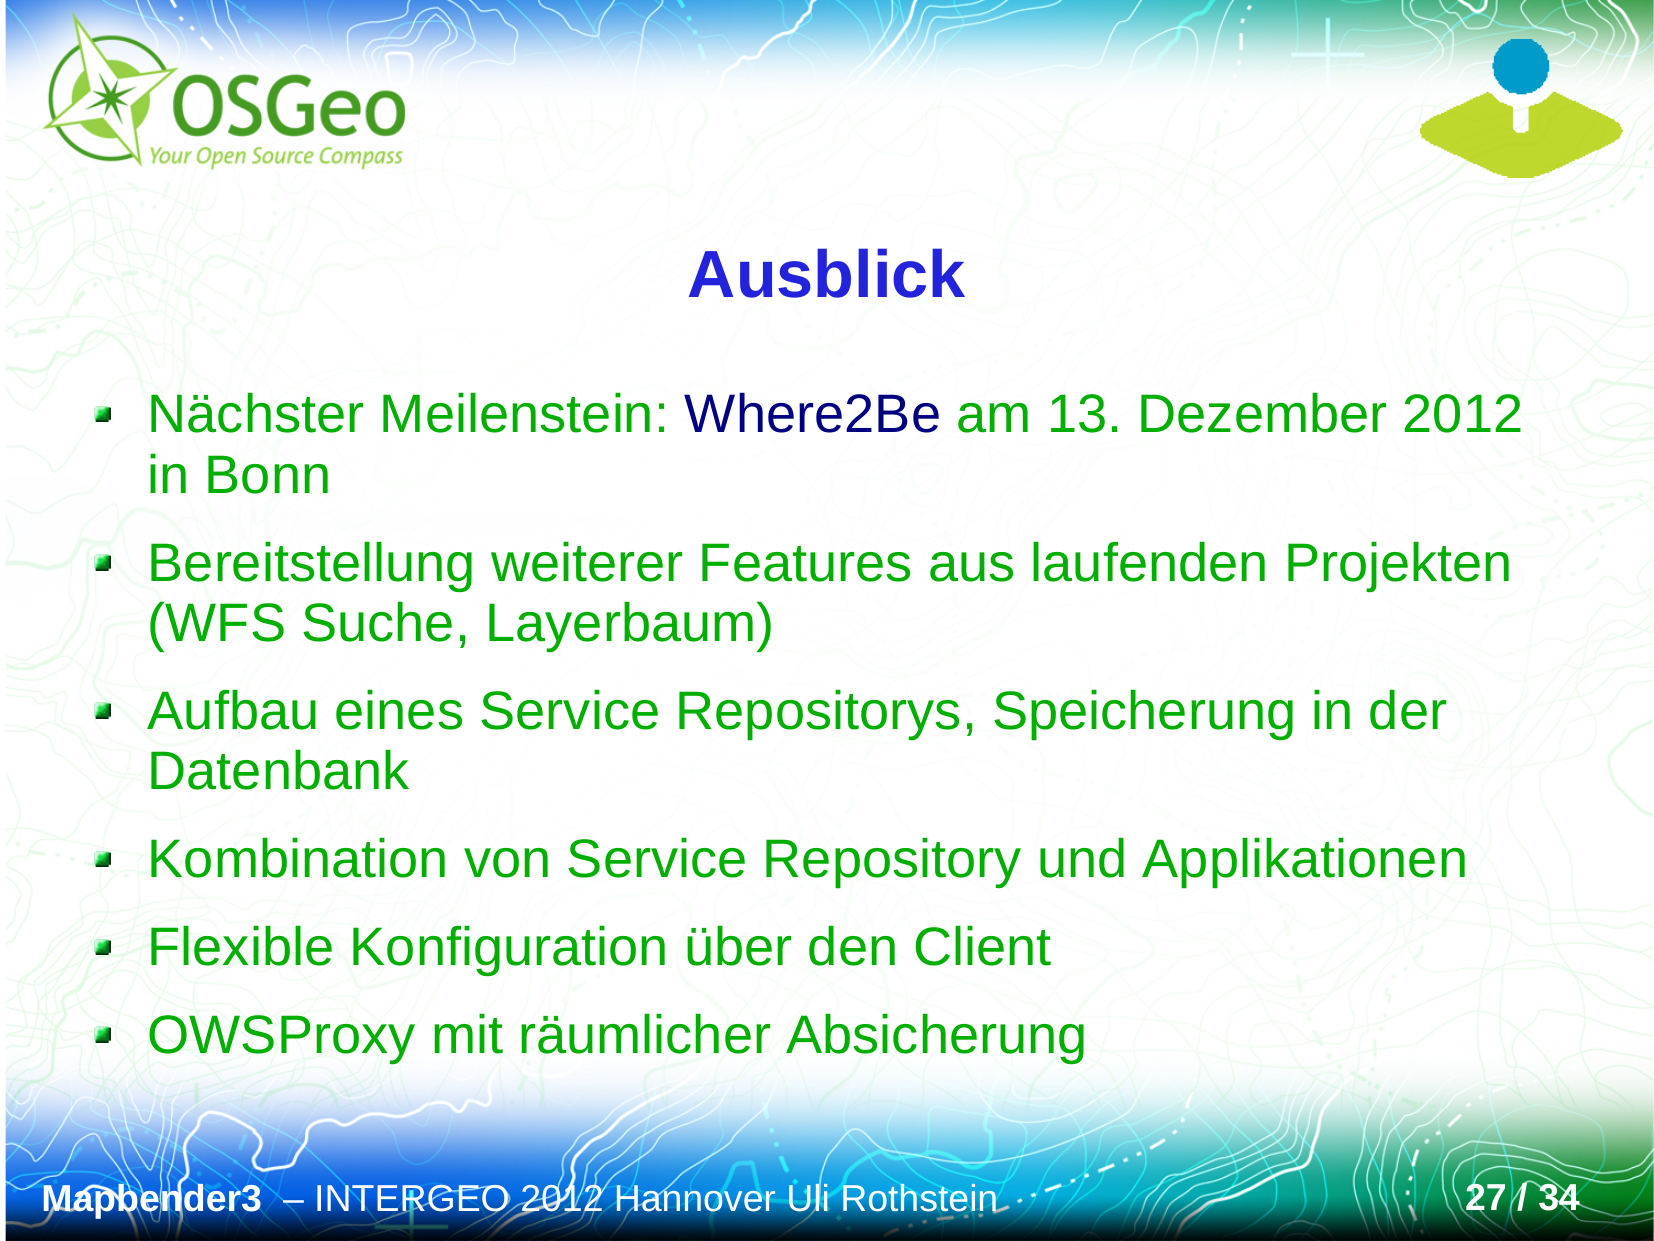

# Ausblick
Nächster Meilenstein: Where2Be am 13. Dezember 2012 in Bonn
Bereitstellung weiterer Features aus laufenden Projekten (WFS Suche, Layerbaum)
Aufbau eines Service Repositorys, Speicherung in der Datenbank
Kombination von Service Repository und Applikationen
Flexible Konfiguration über den Client
OWSProxy mit räumlicher Absicherung